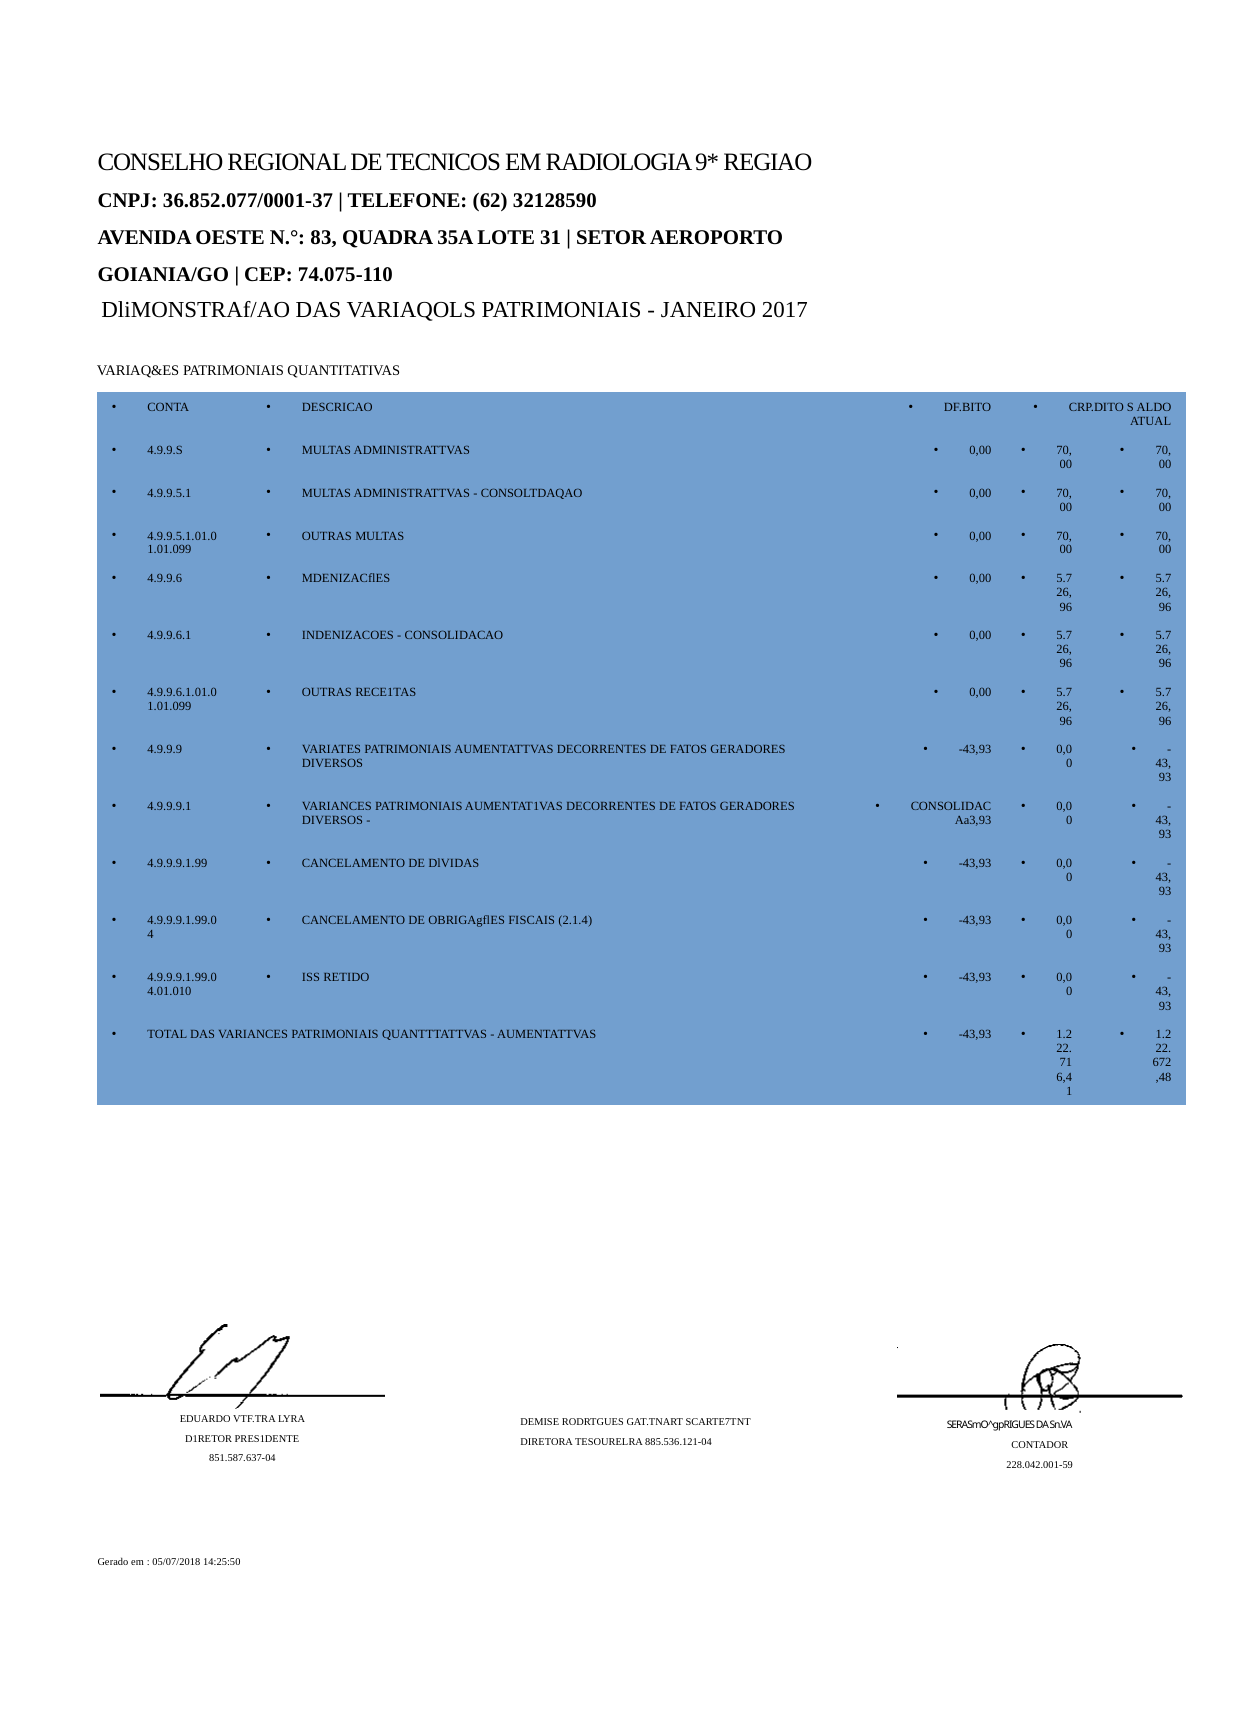

CONSELHO REGIONAL DE TECNICOS EM RADIOLOGIA 9* REGIAO
CNPJ: 36.852.077/0001-37 | TELEFONE: (62) 32128590
AVENIDA OESTE N.°: 83, QUADRA 35A LOTE 31 | SETOR AEROPORTO
GOIANIA/GO | CEP: 74.075-110
DliMONSTRAf/AO DAS VARIAQOLS PATRIMONIAIS - JANEIRO 2017
VARIAQ&ES PATRIMONIAIS QUANTITATIVAS
| CONTA | DESCRICAO | DF.BITO | CRP.DITO S ALDO ATUAL | |
| --- | --- | --- | --- | --- |
| 4.9.9.S | MULTAS ADMINISTRATTVAS | 0,00 | 70,00 | 70,00 |
| 4.9.9.5.1 | MULTAS ADMINISTRATTVAS - CONSOLTDAQAO | 0,00 | 70,00 | 70,00 |
| 4.9.9.5.1.01.01.01.099 | OUTRAS MULTAS | 0,00 | 70,00 | 70,00 |
| 4.9.9.6 | MDENIZACflES | 0,00 | 5.726,96 | 5.726,96 |
| 4.9.9.6.1 | INDENIZACOES - CONSOLIDACAO | 0,00 | 5.726,96 | 5.726,96 |
| 4.9.9.6.1.01.01.01.099 | OUTRAS RECE1TAS | 0,00 | 5.726,96 | 5.726,96 |
| 4.9.9.9 | VARIATES PATRIMONIAIS AUMENTATTVAS DECORRENTES DE FATOS GERADORES DIVERSOS | -43,93 | 0,00 | -43,93 |
| 4.9.9.9.1 | VARIANCES PATRIMONIAIS AUMENTAT1VAS DECORRENTES DE FATOS GERADORES DIVERSOS - | CONSOLIDACAa3,93 | 0,00 | -43,93 |
| 4.9.9.9.1.99 | CANCELAMENTO DE DlVIDAS | -43,93 | 0,00 | -43,93 |
| 4.9.9.9.1.99.04 | CANCELAMENTO DE OBRIGAgflES FISCAIS (2.1.4) | -43,93 | 0,00 | -43,93 |
| 4.9.9.9.1.99.04.01.010 | ISS RETIDO | -43,93 | 0,00 | -43,93 |
| TOTAL DAS VARIANCES PATRIMONIAIS QUANTTTATTVAS - AUMENTATTVAS | | -43,93 | 1.222.716,41 | 1.222.672,48 |
EDUARDO VTF.TRA LYRA D1RETOR PRES1DENTE 851.587.637-04
DEMISE RODRTGUES GAT.TNART SCARTE7TNT DIRETORA TESOURELRA 885.536.121-04
SERASmO^gpRIGUES DA Sn.VA
CONTADOR
228.042.001-59
Gerado em : 05/07/2018 14:25:50